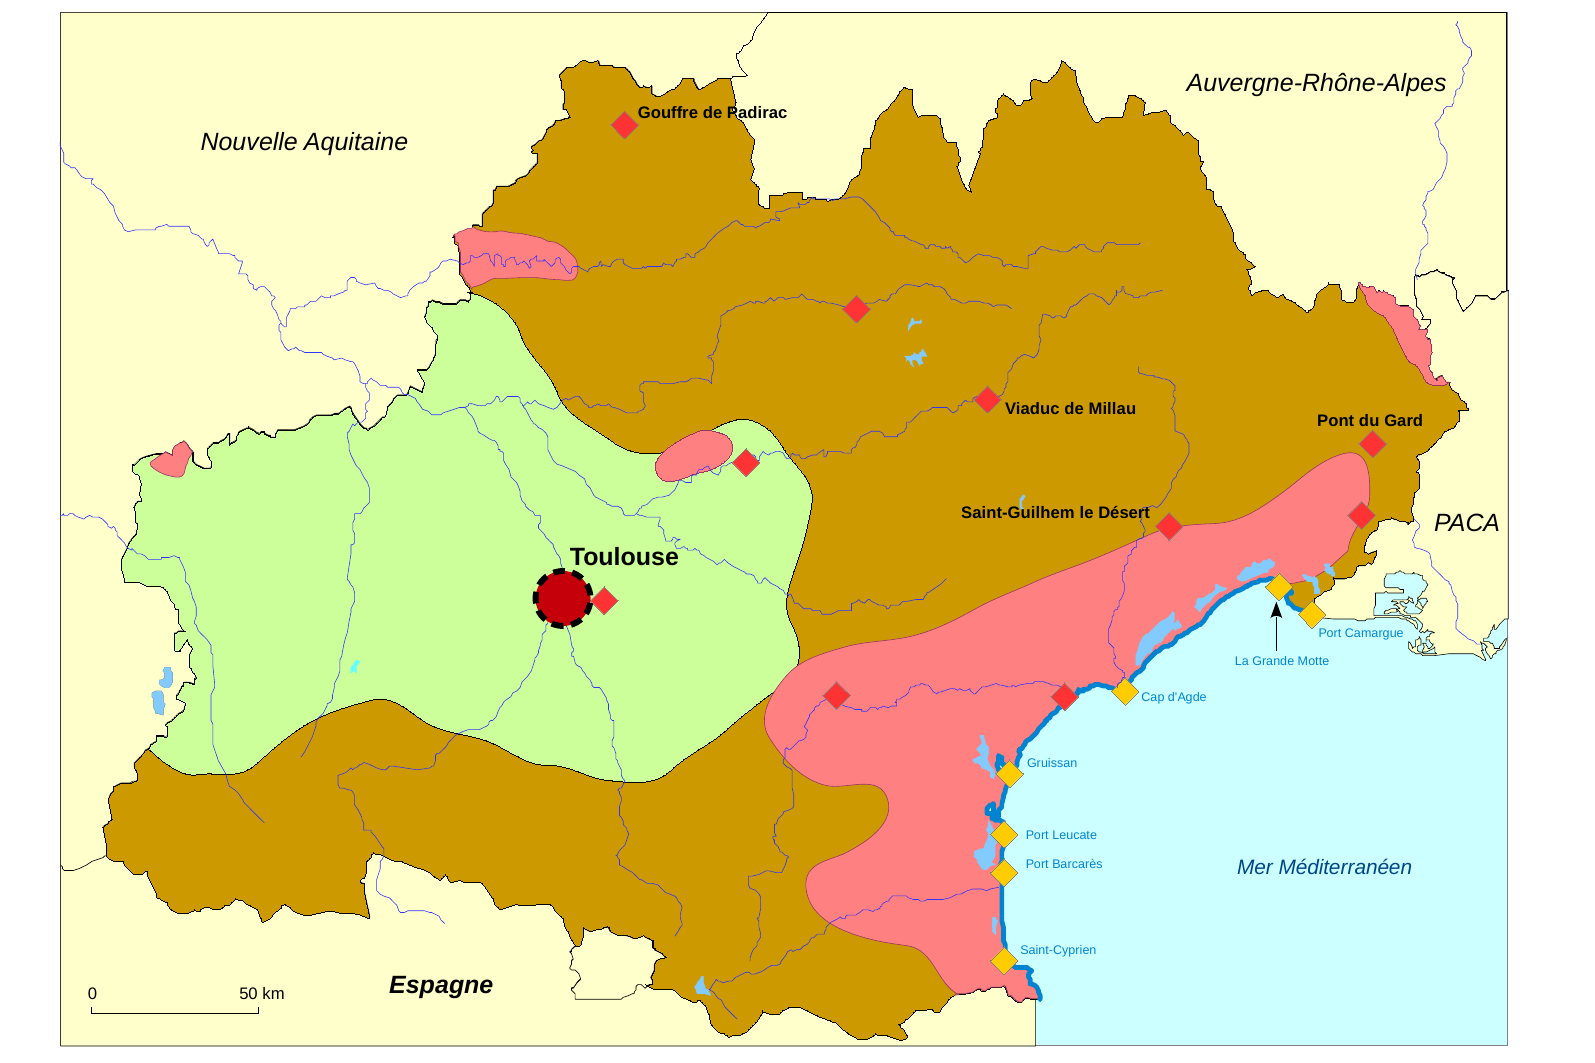

Auvergne-Rhône-Alpes
Gouffre de Padirac
Nouvelle Aquitaine
Viaduc de Millau
Pont du Gard
Saint-Guilhem le Désert
PACA
Toulouse
Port Camargue
La Grande Motte
Cap d'Agde
Gruissan
Port Leucate
Mer Méditerranéen
Port Barcarès
Saint-Cyprien
Espagne
0 50 km